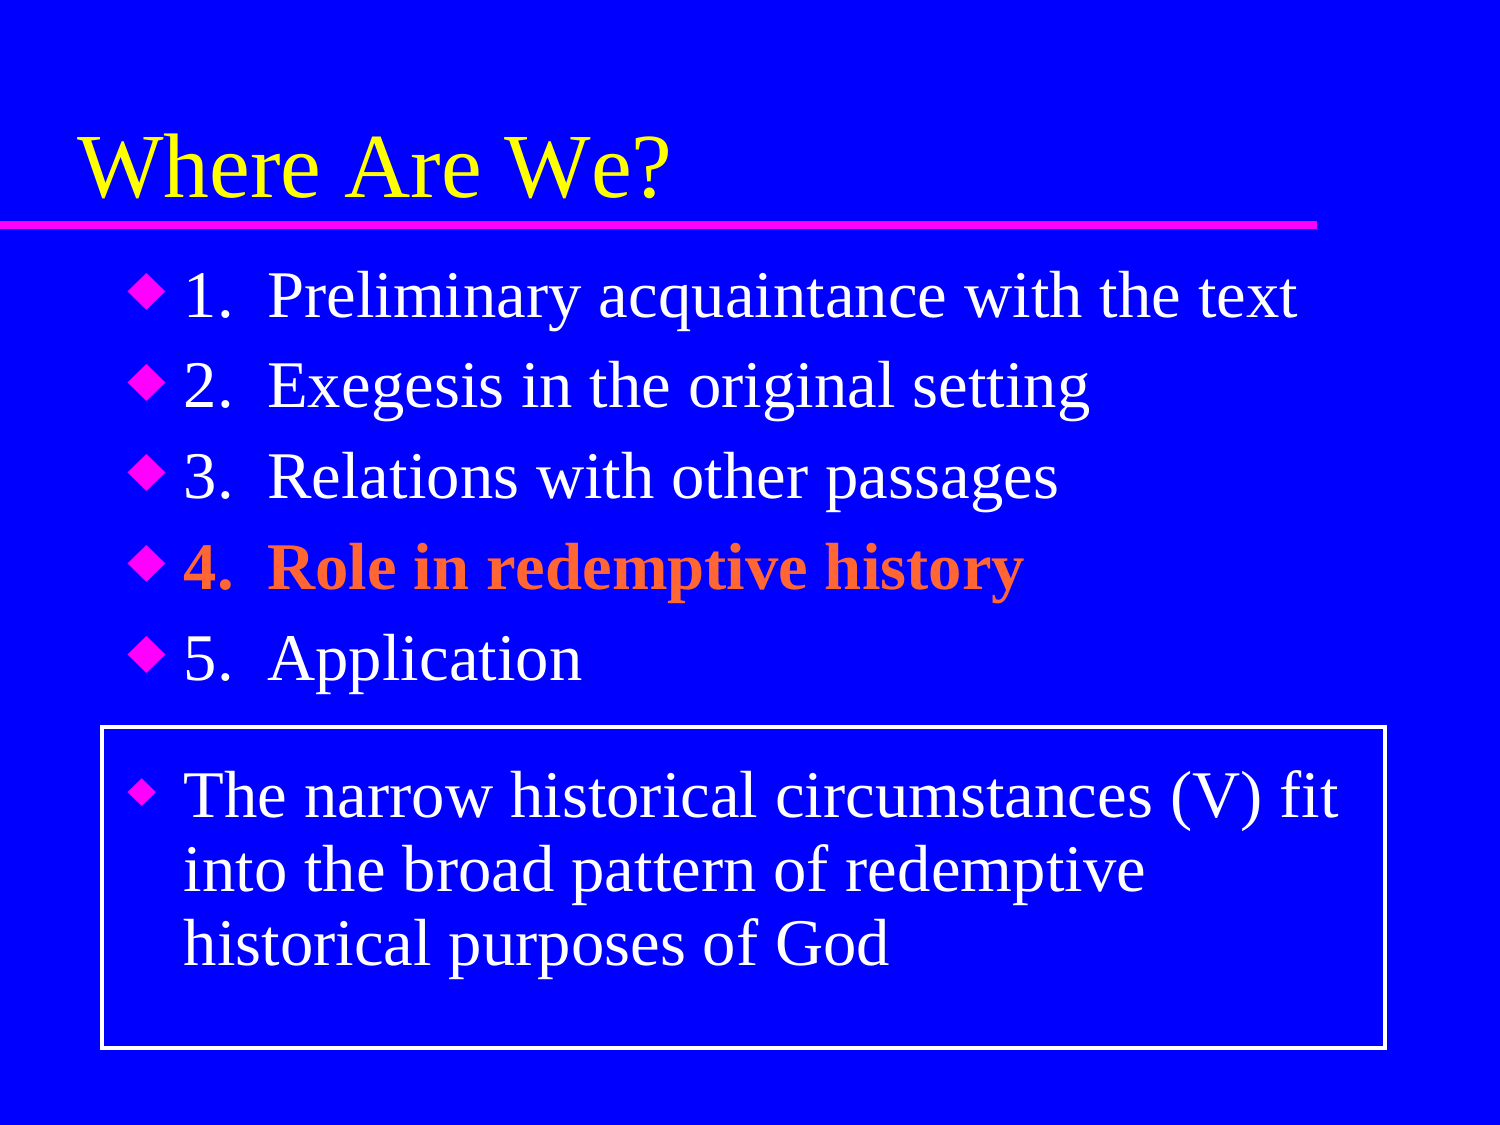

# Where Are We?
1. Preliminary acquaintance with the text
2. Exegesis in the original setting
3. Relations with other passages
4. Role in redemptive history
5. Application
The narrow historical circumstances (V) fit into the broad pattern of redemptive historical purposes of God